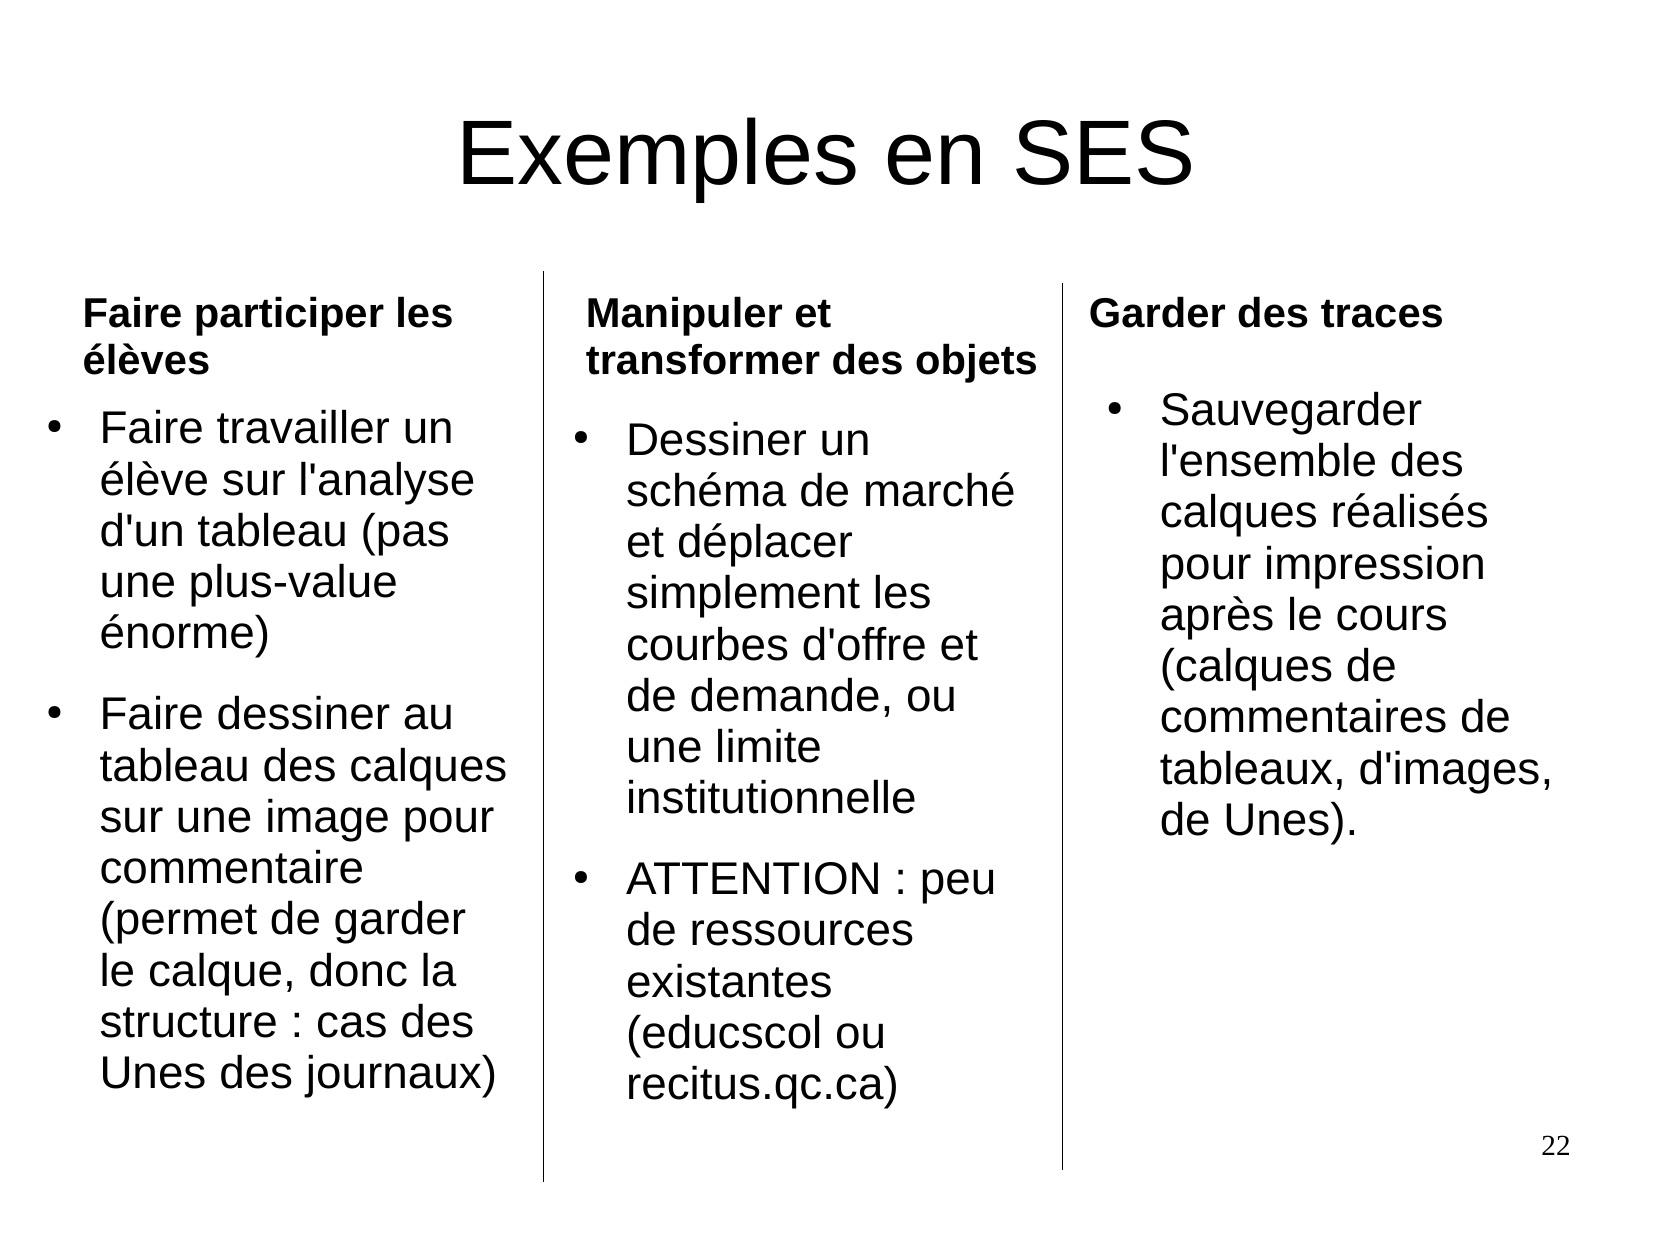

# Exemples en SES
Faire participer les élèves
Manipuler et transformer des objets
Garder des traces
Sauvegarder l'ensemble des calques réalisés pour impression après le cours (calques de commentaires de tableaux, d'images, de Unes).
Faire travailler un élève sur l'analyse d'un tableau (pas une plus-value énorme)
Faire dessiner au tableau des calques sur une image pour commentaire (permet de garder le calque, donc la structure : cas des Unes des journaux)
Dessiner un schéma de marché et déplacer simplement les courbes d'offre et de demande, ou une limite institutionnelle
ATTENTION : peu de ressources existantes (educscol ou recitus.qc.ca)
22